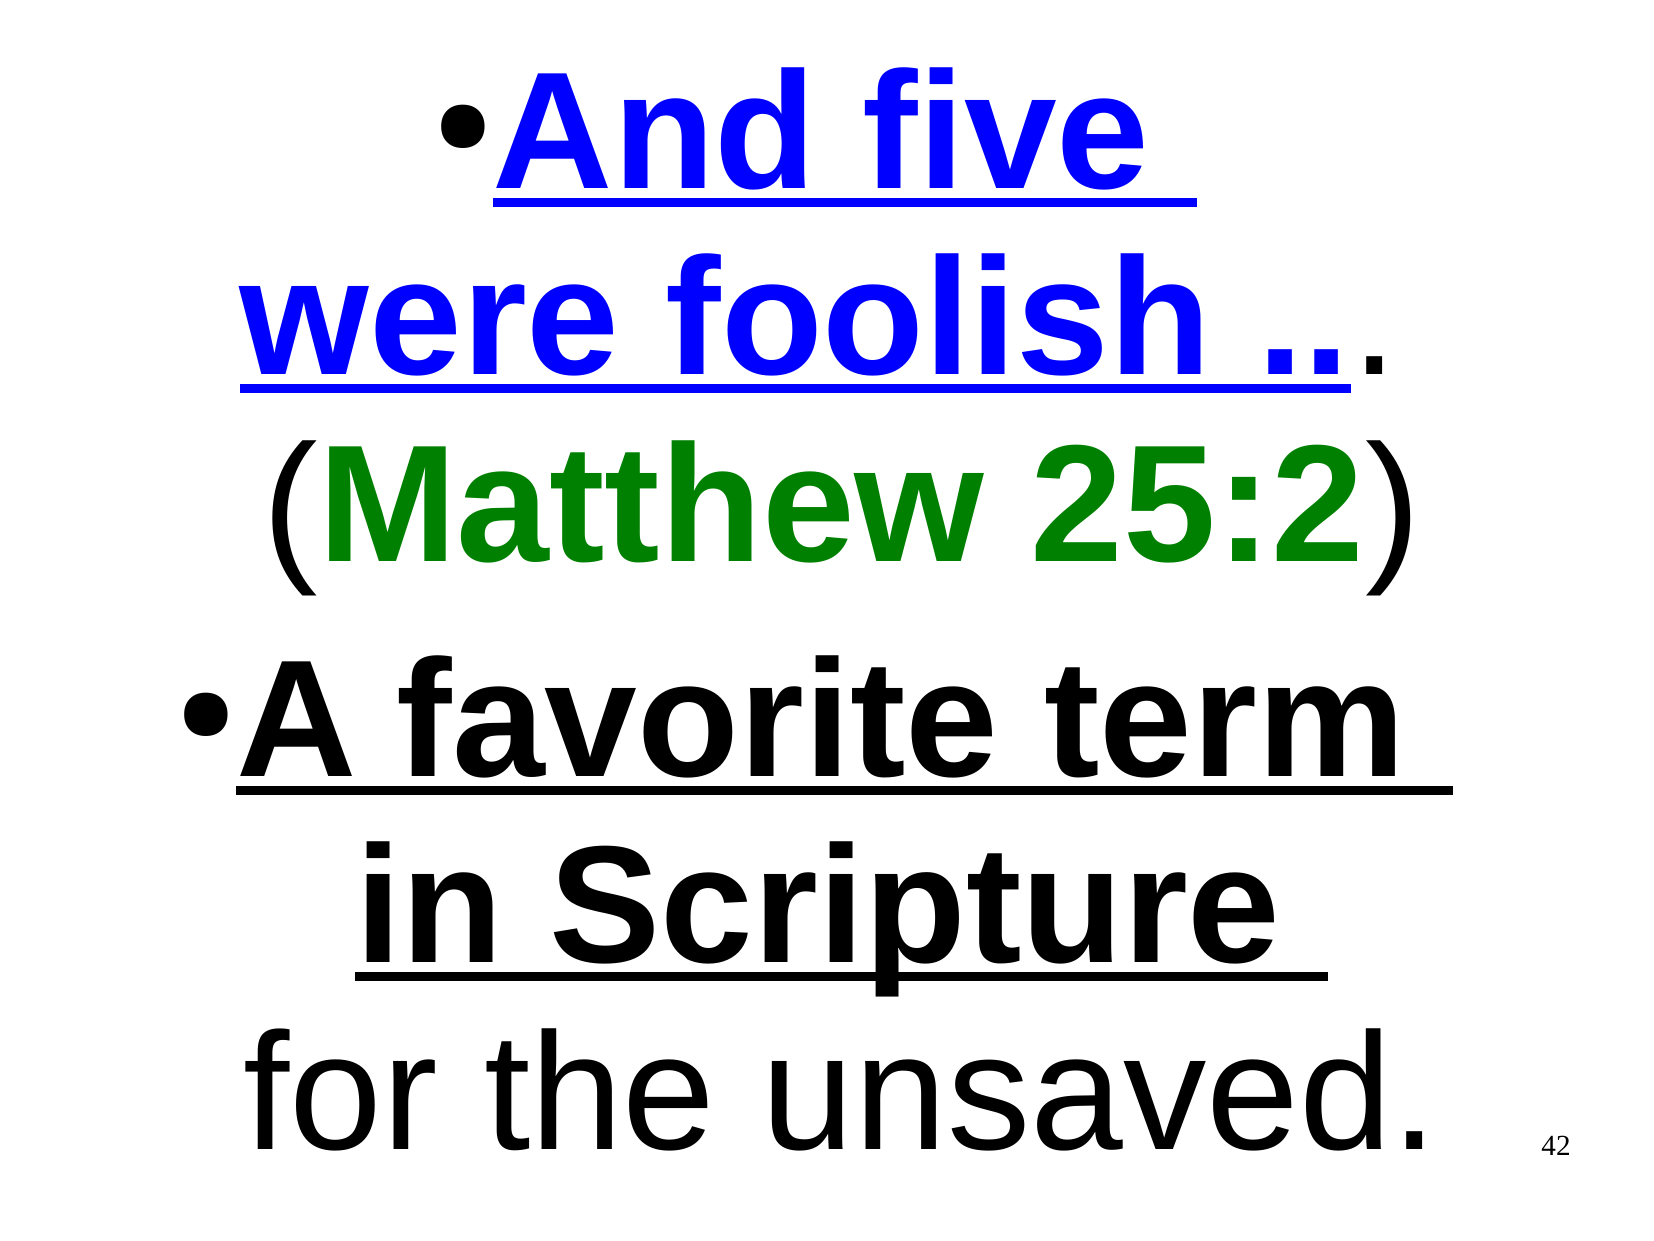

# And five were foolish ...  (Matthew 25:2)
A favorite term
in Scripture
for the unsaved.
42